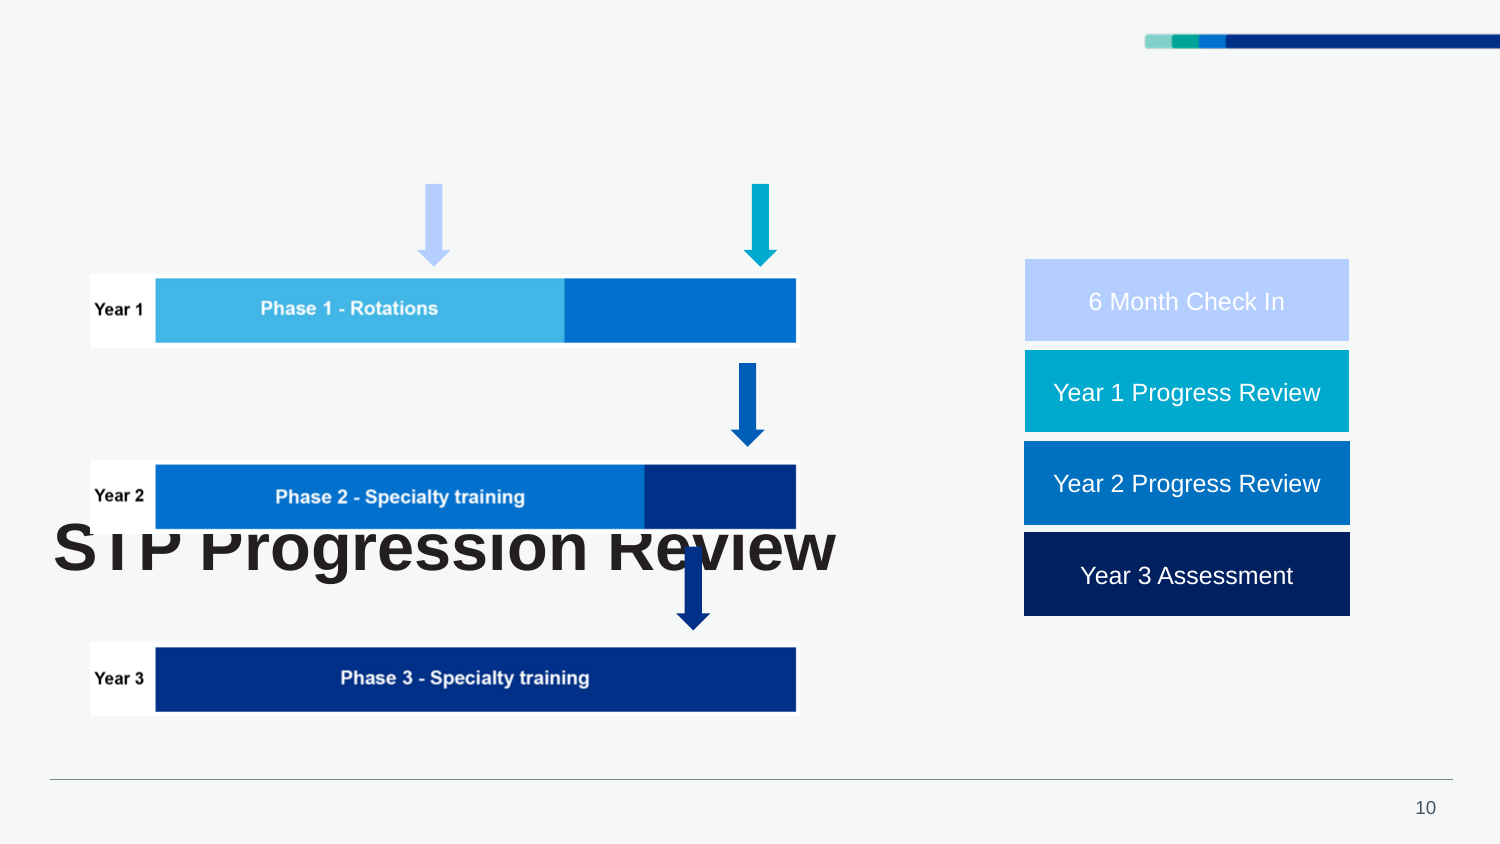

6 Month Check In
# STP Progression Review
Year 1 Progress Review
Year 2 Progress Review
Year 3 Assessment